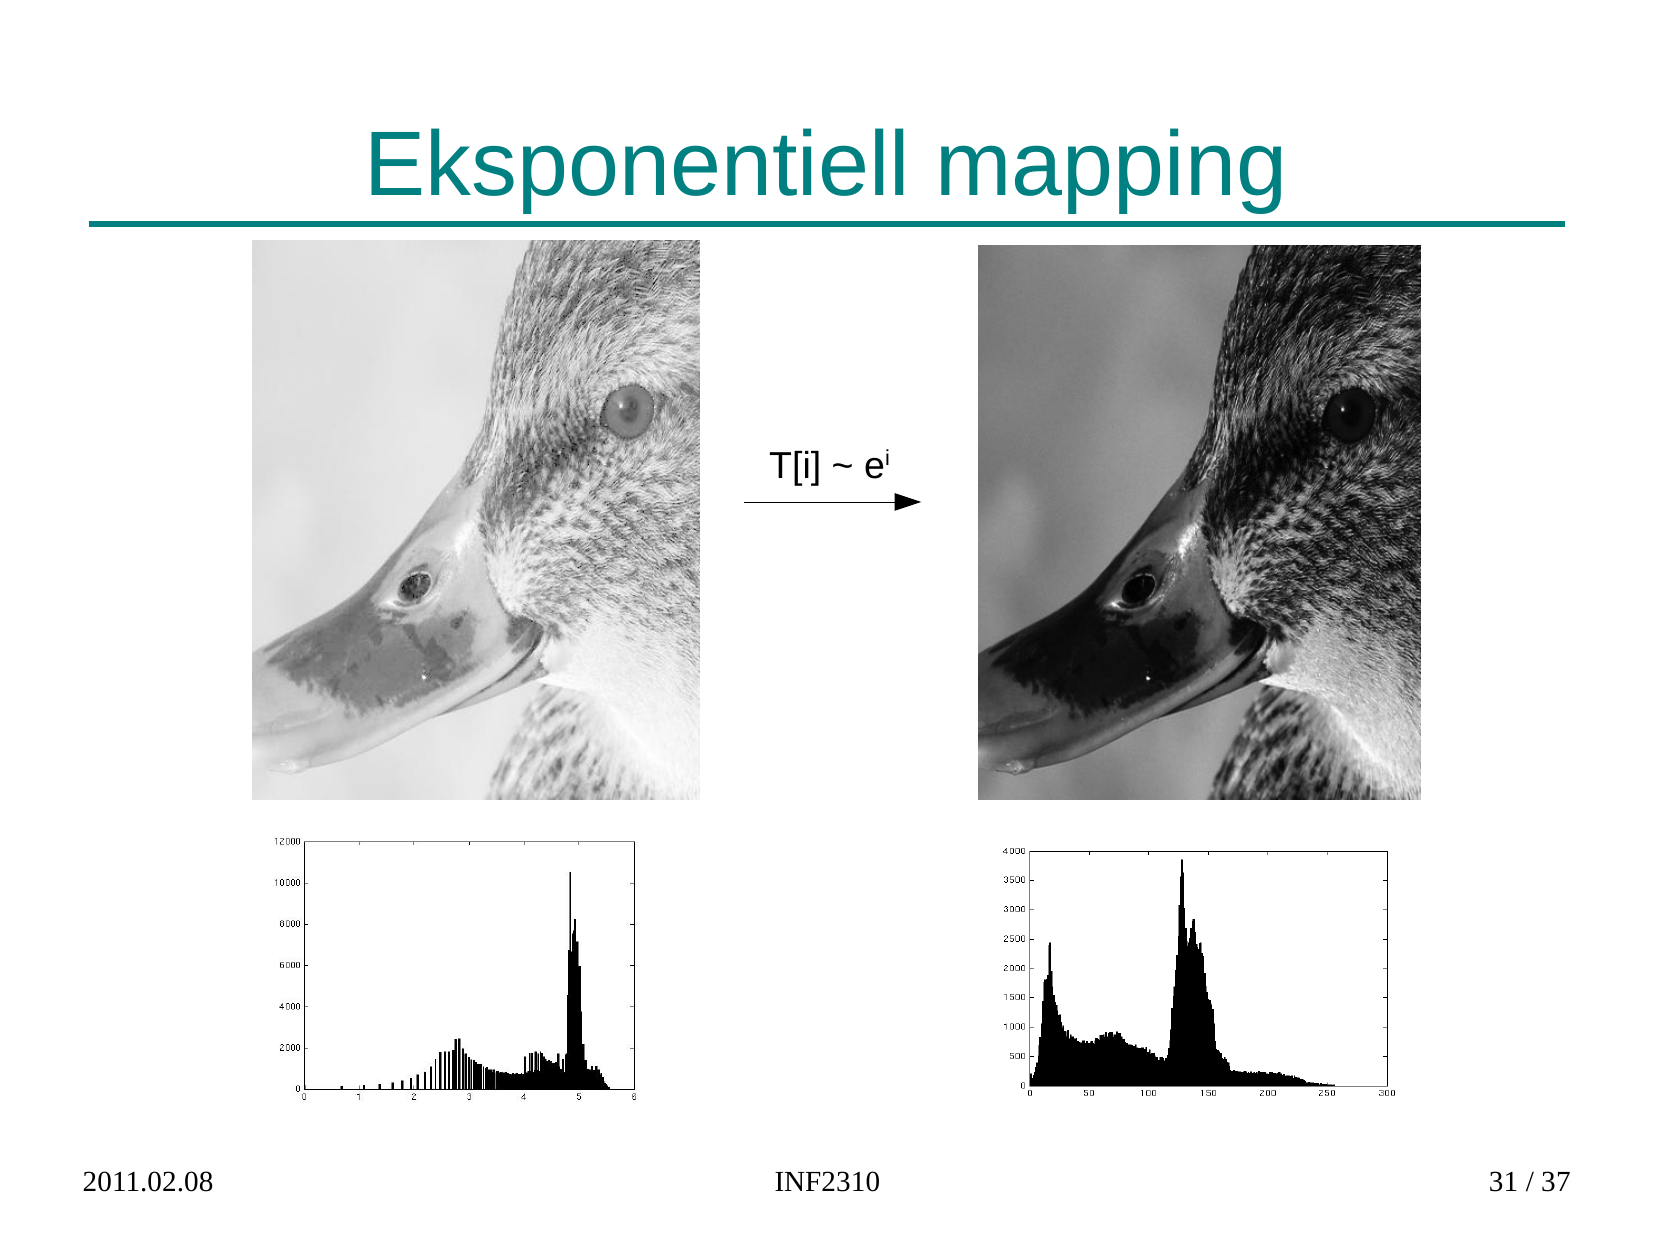

# Eksponentiell mapping
T[i] ~ ei
2011.02.08
INF2310
31